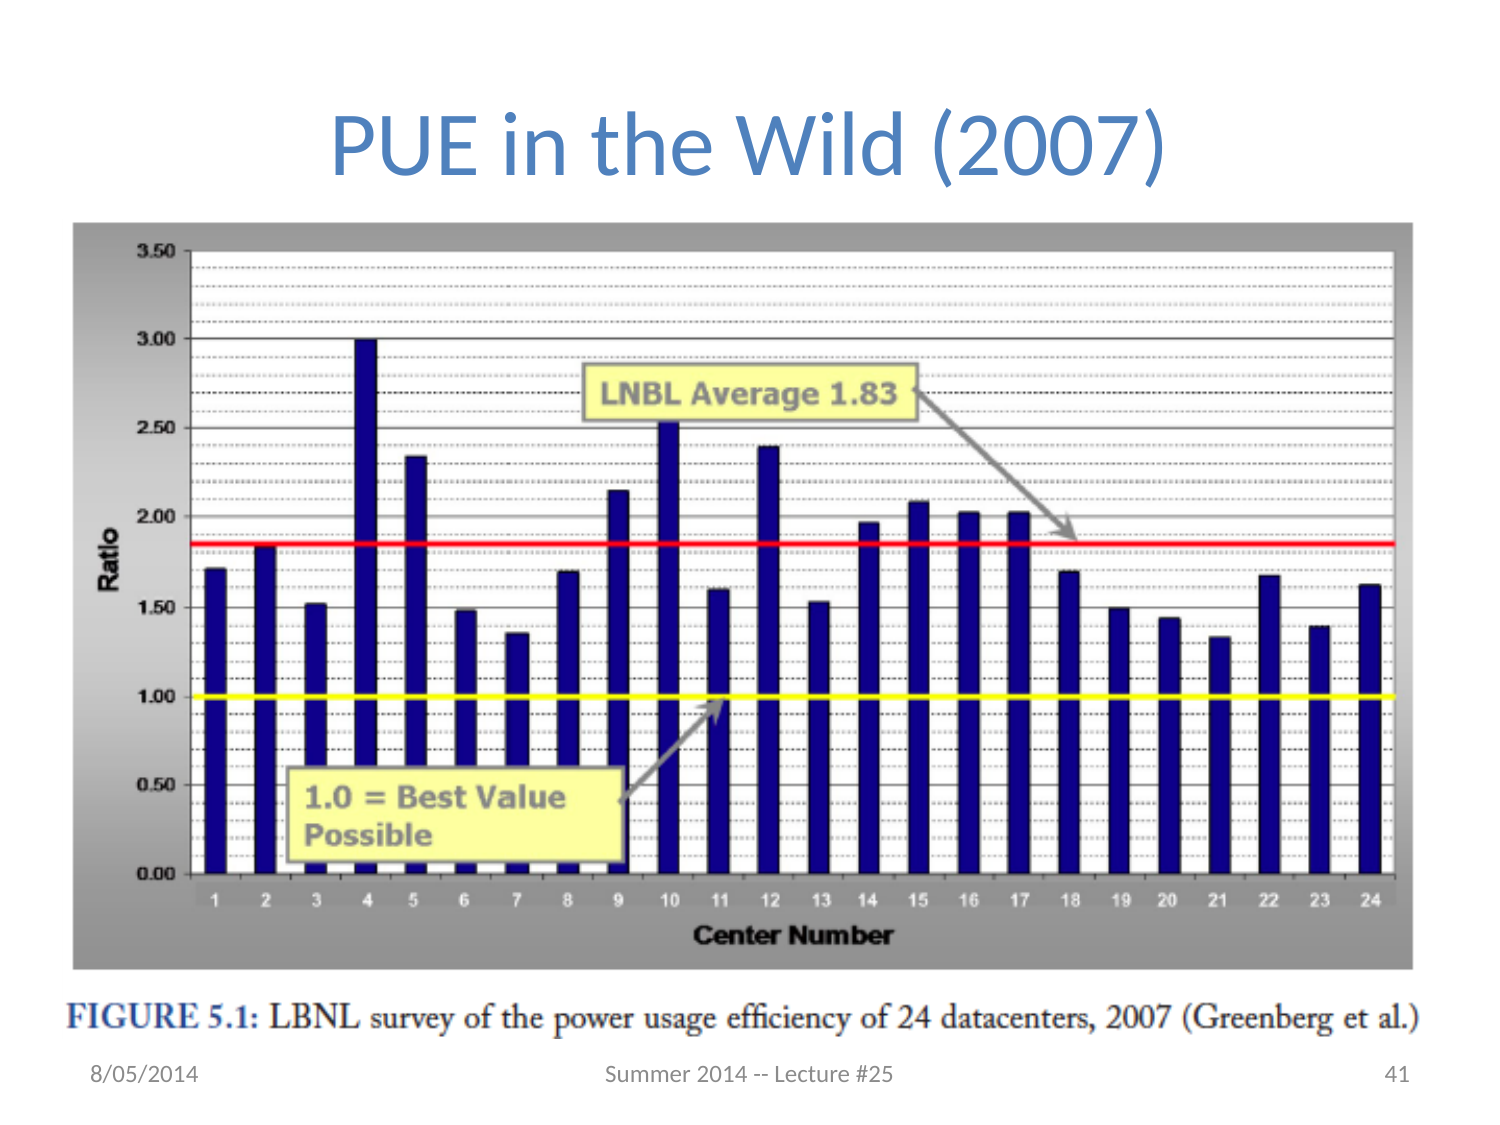

# PUE in the Wild (2007)
8/05/2014
Summer 2014 -- Lecture #25